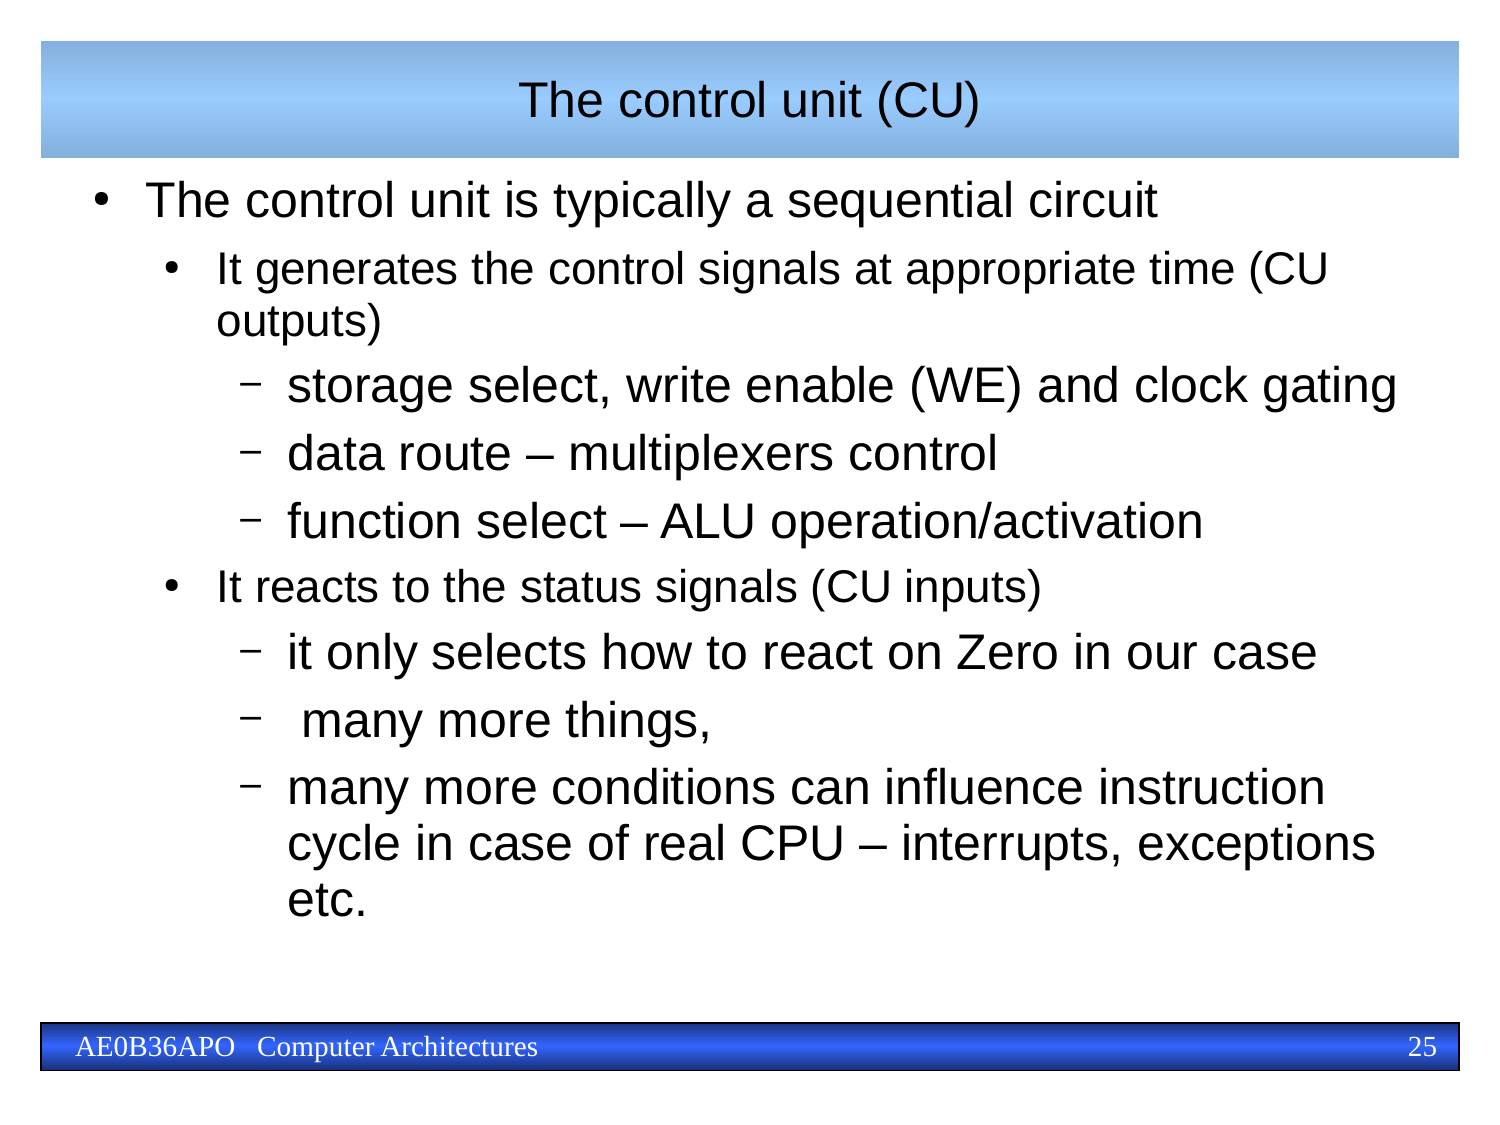

# The control unit (CU)
The control unit is typically a sequential circuit
It generates the control signals at appropriate time (CU outputs)
storage select, write enable (WE) and clock gating
data route – multiplexers control
function select – ALU operation/activation
It reacts to the status signals (CU inputs)
it only selects how to react on Zero in our case
 many more things,
many more conditions can influence instruction cycle in case of real CPU – interrupts, exceptions etc.
AE0B36APO Computer Architectures
25